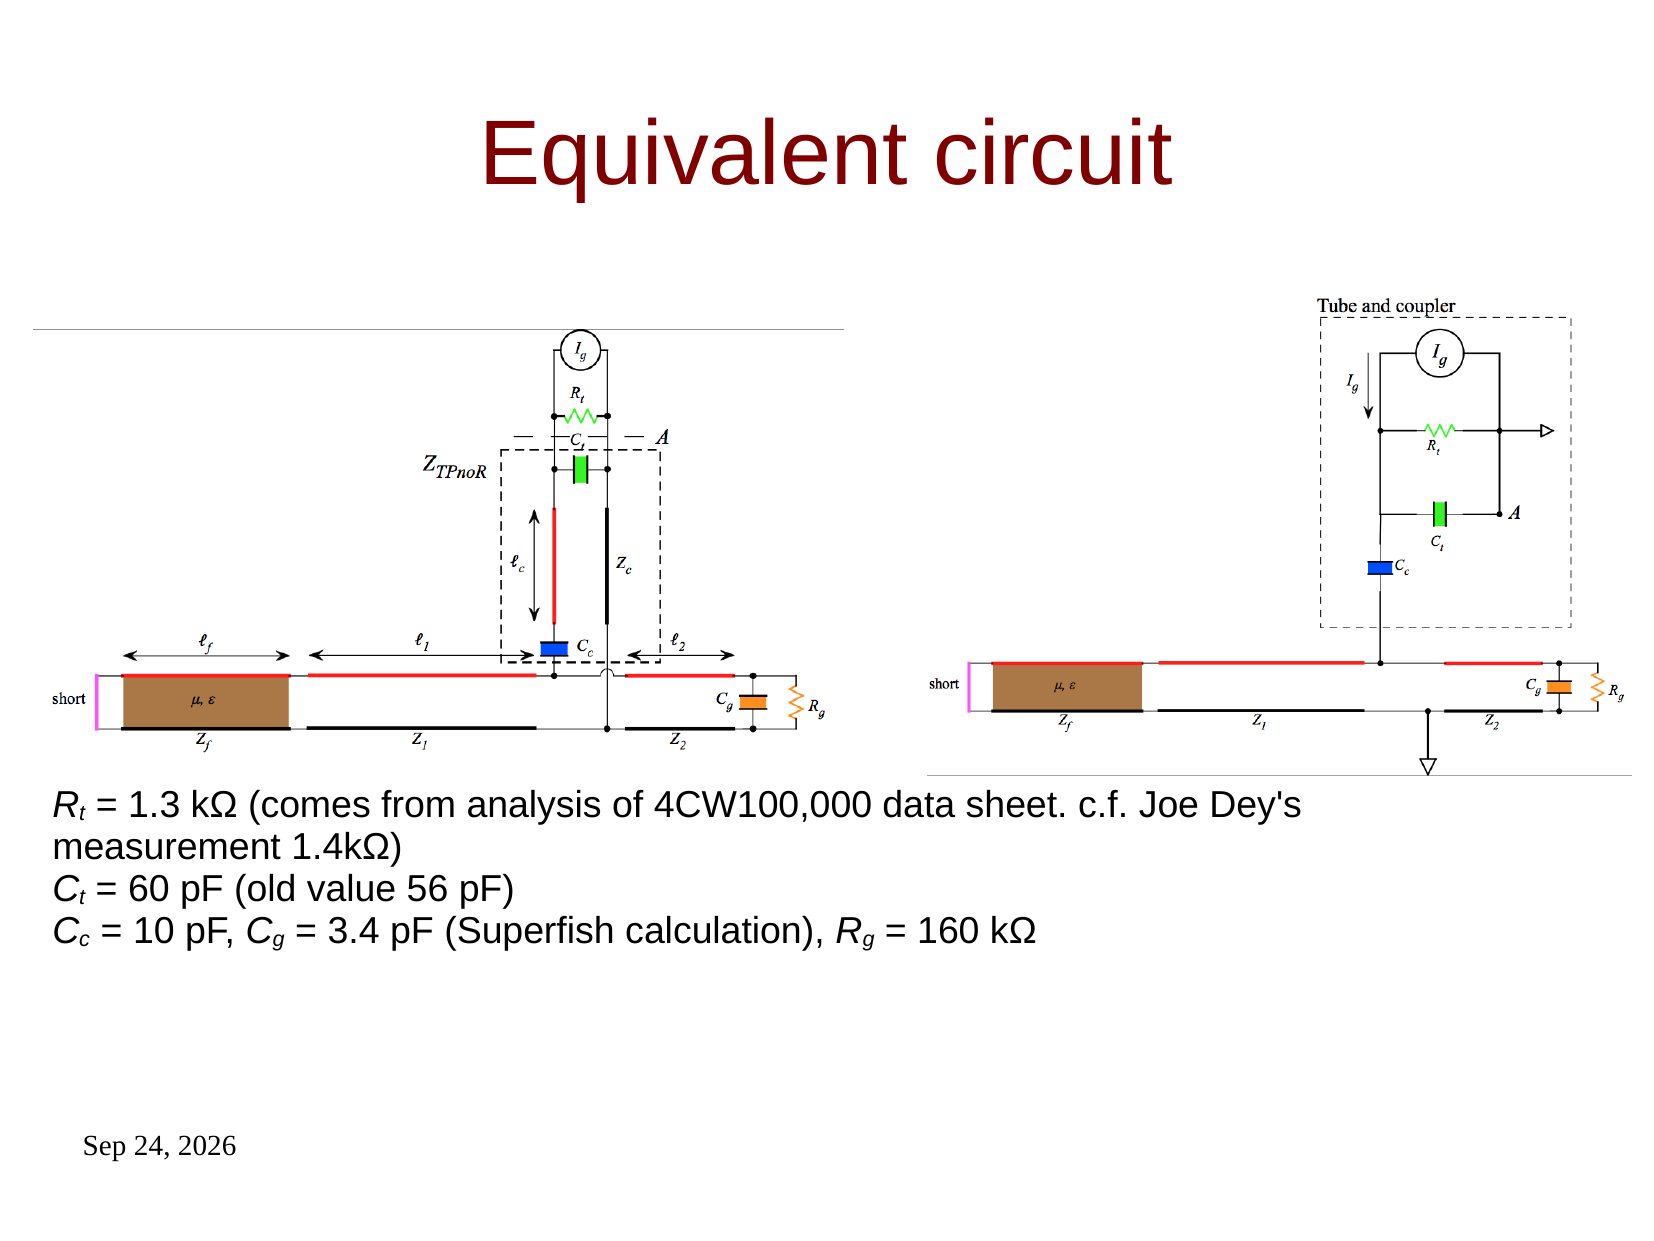

# Equivalent circuit
Rt = 1.3 kΩ (comes from analysis of 4CW100,000 data sheet. c.f. Joe Dey's measurement 1.4kΩ)
Ct = 60 pF (old value 56 pF)
Cc = 10 pF, Cg = 3.4 pF (Superfish calculation), Rg = 160 kΩ